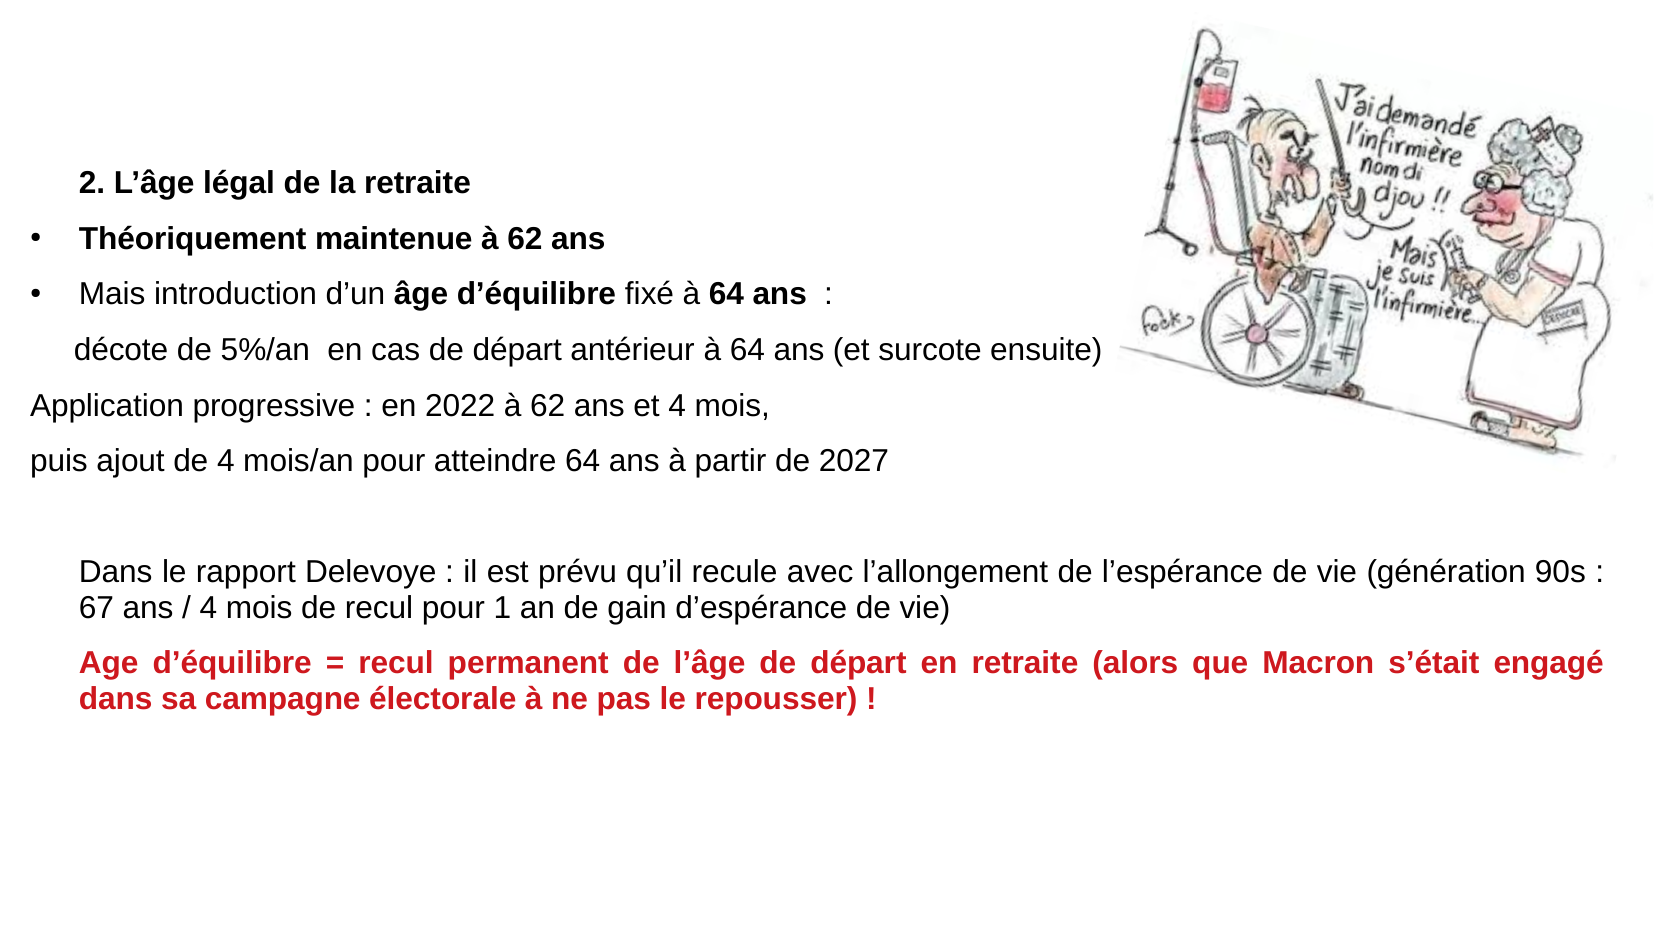

# 2. L’âge légal de la retraite
Théoriquement maintenue à 62 ans
Mais introduction d’un âge d’équilibre fixé à 64 ans :
 décote de 5%/an en cas de départ antérieur à 64 ans (et surcote ensuite)
Application progressive : en 2022 à 62 ans et 4 mois,
puis ajout de 4 mois/an pour atteindre 64 ans à partir de 2027
Dans le rapport Delevoye : il est prévu qu’il recule avec l’allongement de l’espérance de vie (génération 90s : 67 ans / 4 mois de recul pour 1 an de gain d’espérance de vie)
Age d’équilibre = recul permanent de l’âge de départ en retraite (alors que Macron s’était engagé dans sa campagne électorale à ne pas le repousser) !